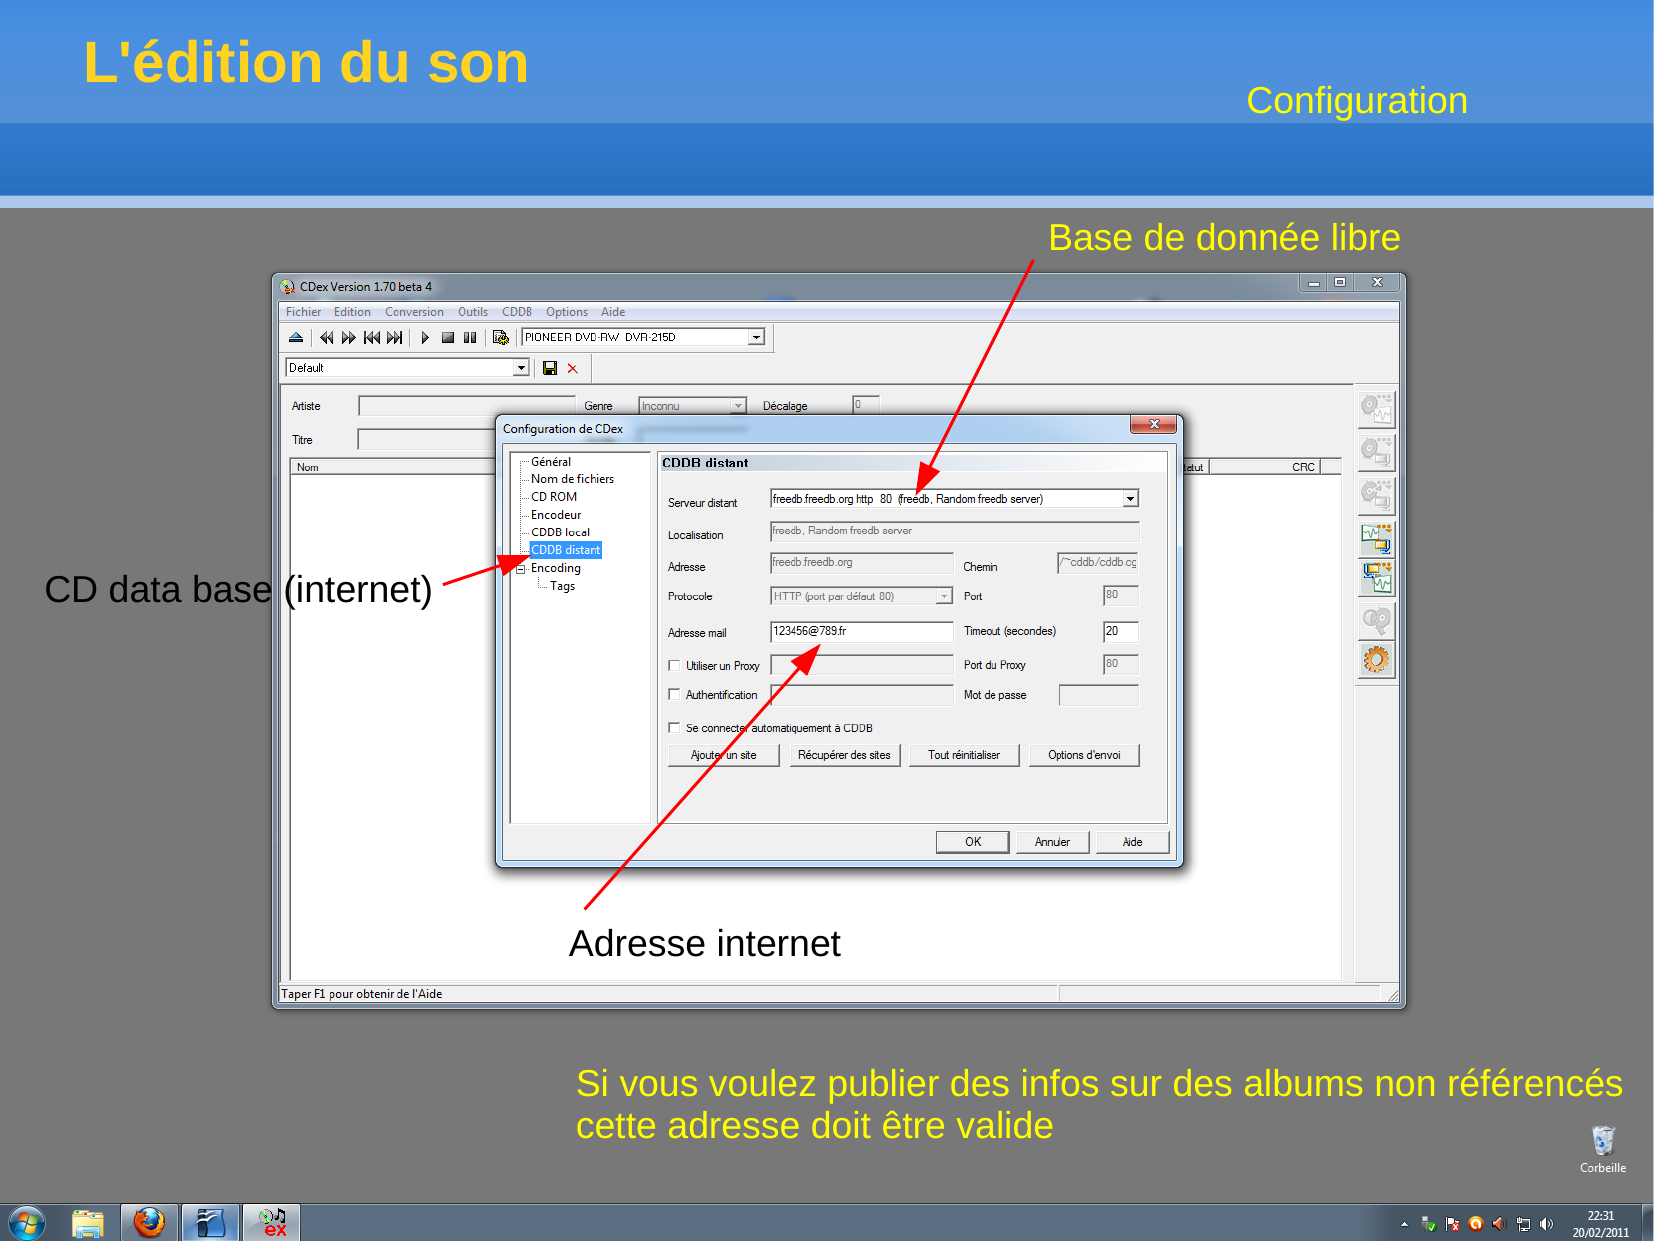

L'édition du son
 Configuration
#
Base de donnée libre
CD data base (internet)
Adresse internet
Si vous voulez publier des infos sur des albums non référencés
cette adresse doit être valide